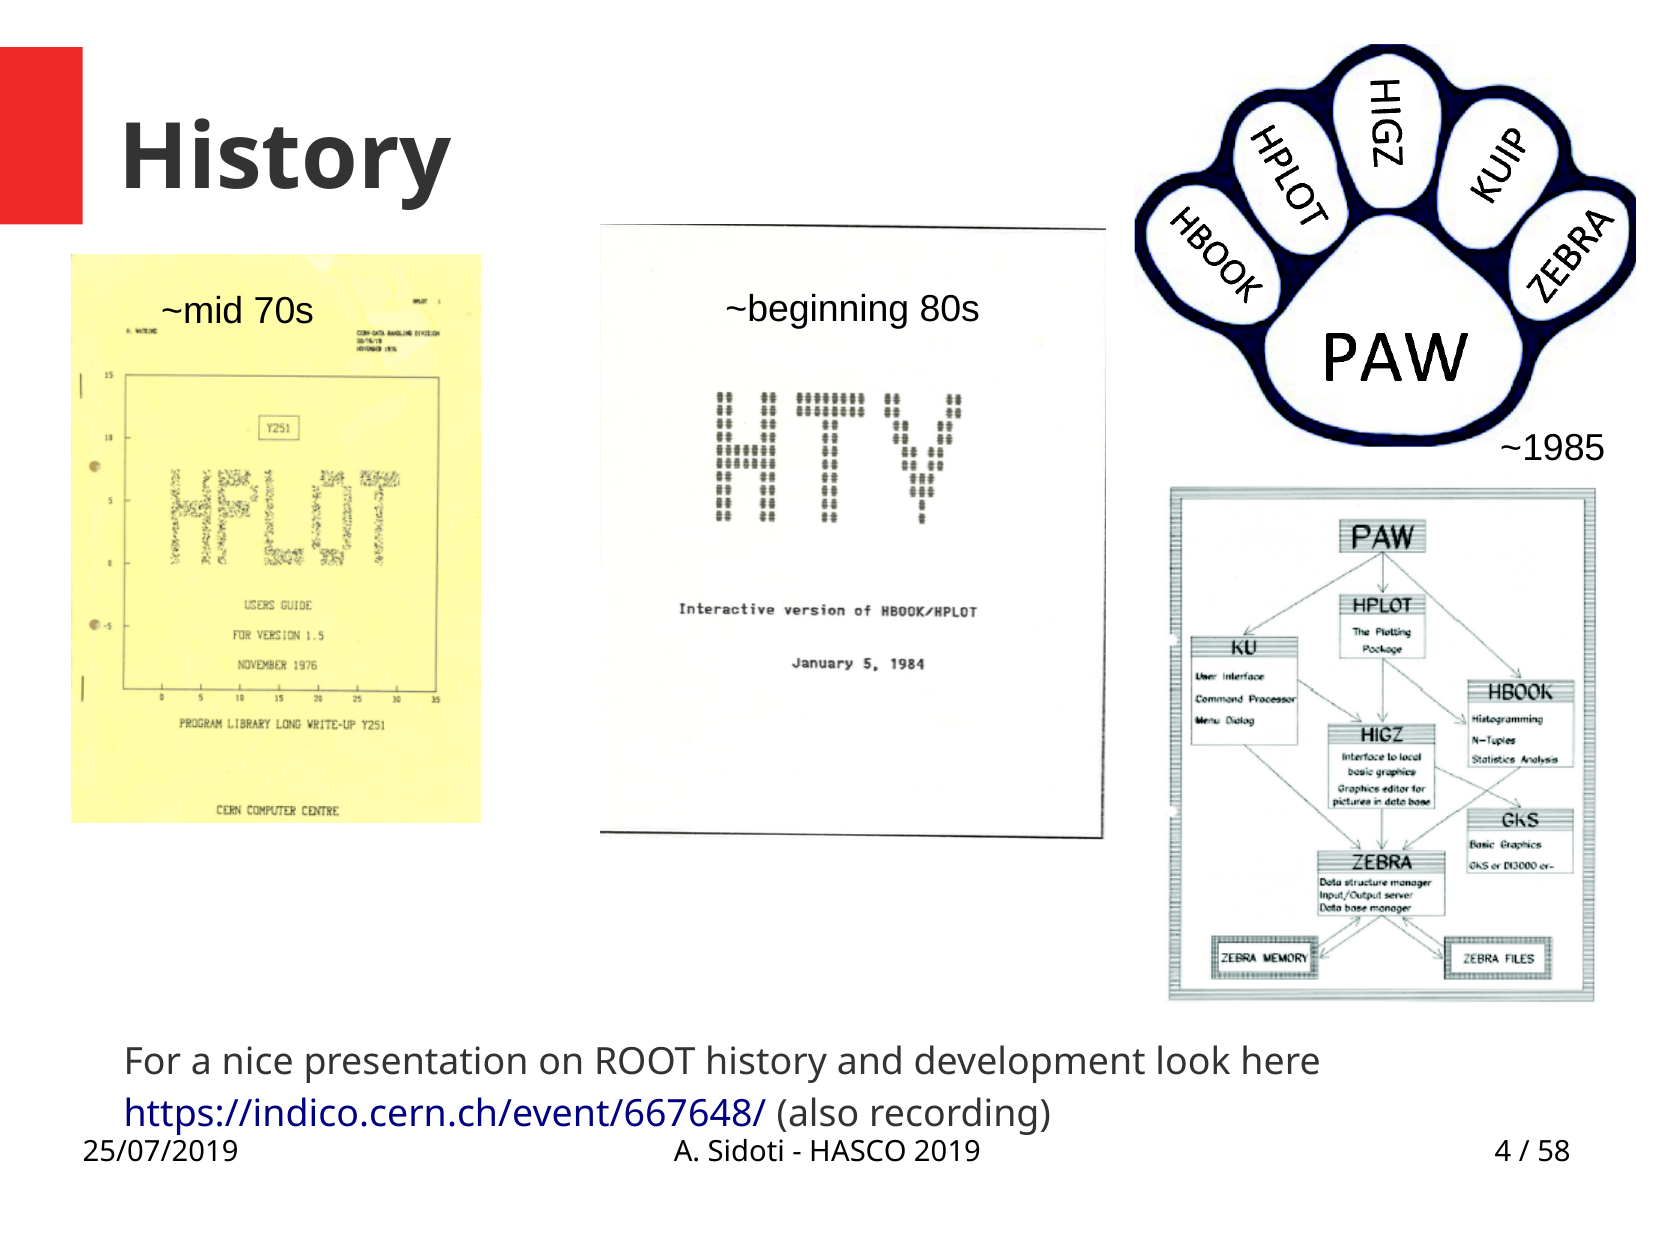

# History
~mid 70s
~beginning 80s
~1985
For a nice presentation on ROOT history and development look here https://indico.cern.ch/event/667648/ (also recording)
25/07/2019
A. Sidoti - HASCO 2019
4